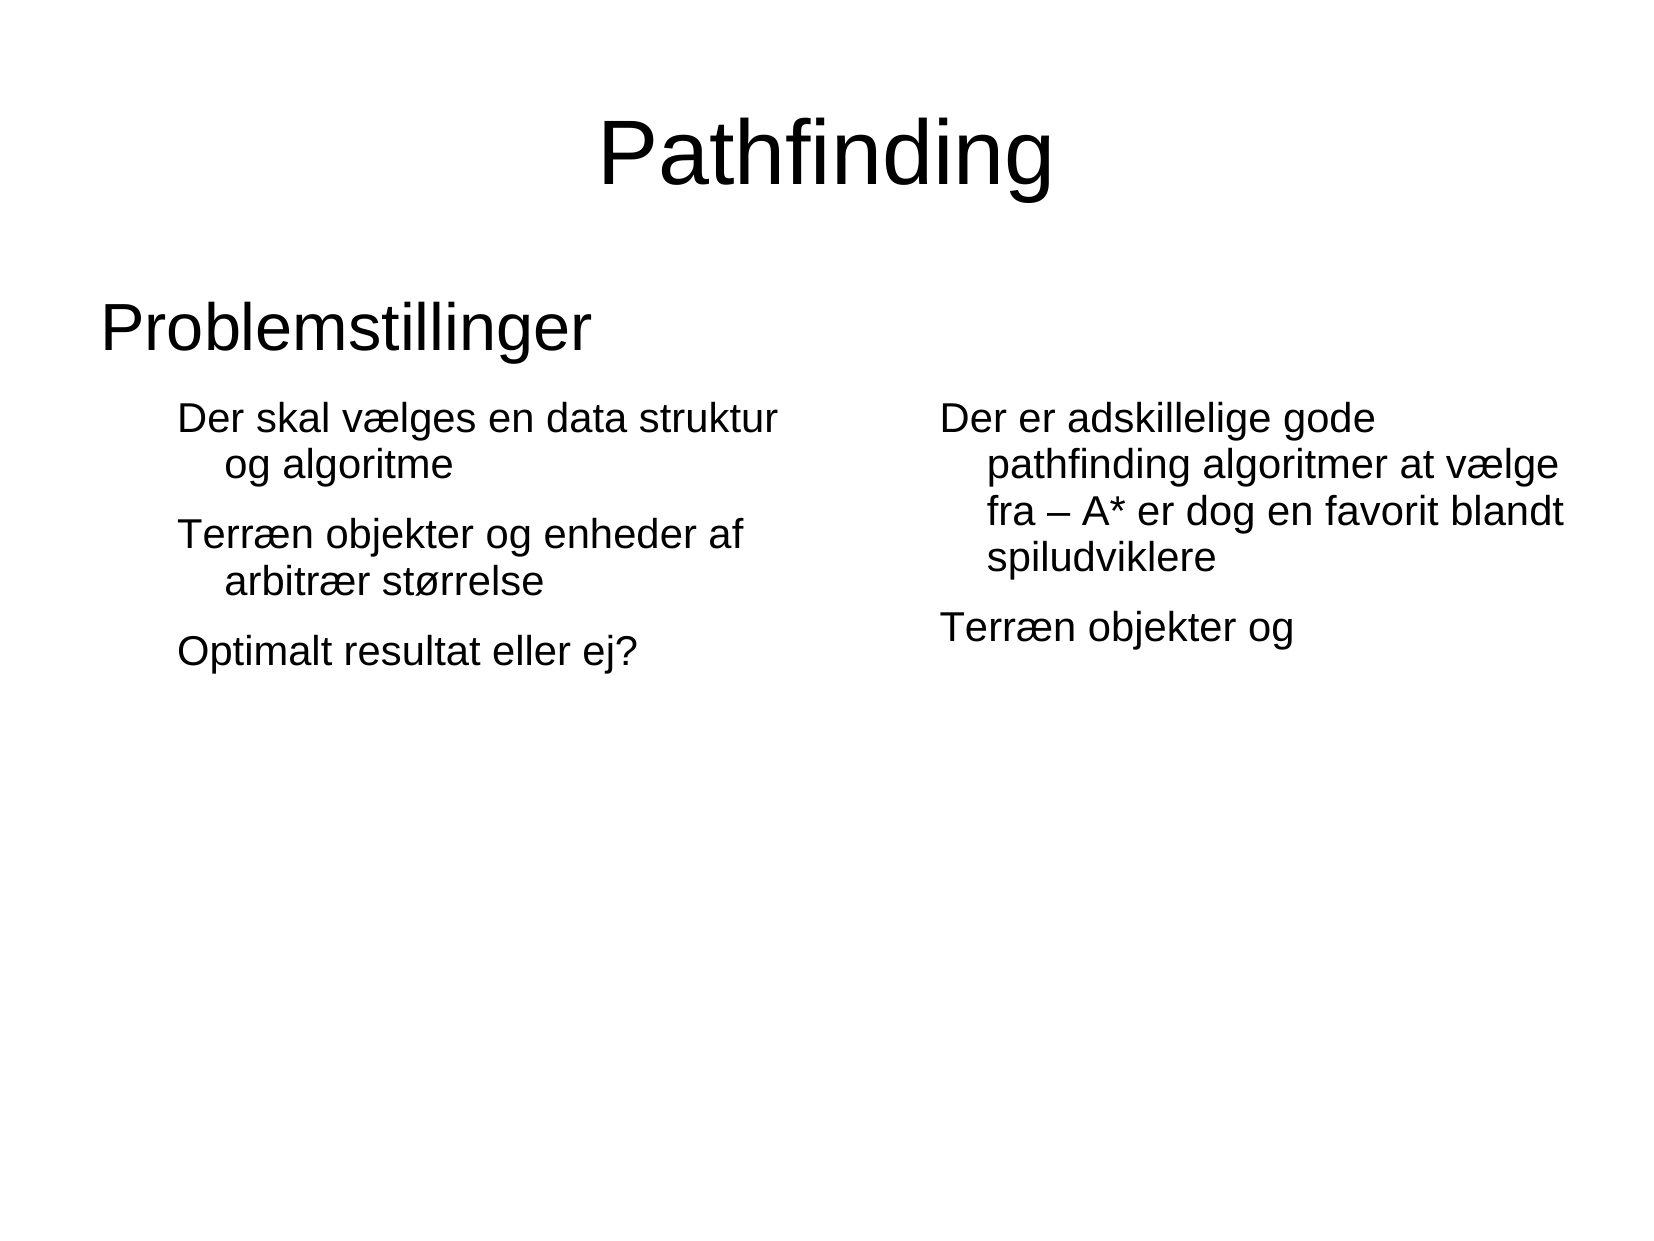

# Pathfinding
Problemstillinger
Der skal vælges en data struktur og algoritme
Terræn objekter og enheder af arbitrær størrelse
Optimalt resultat eller ej?
Der er adskillelige gode pathfinding algoritmer at vælge fra – A* er dog en favorit blandt spiludviklere
Terræn objekter og